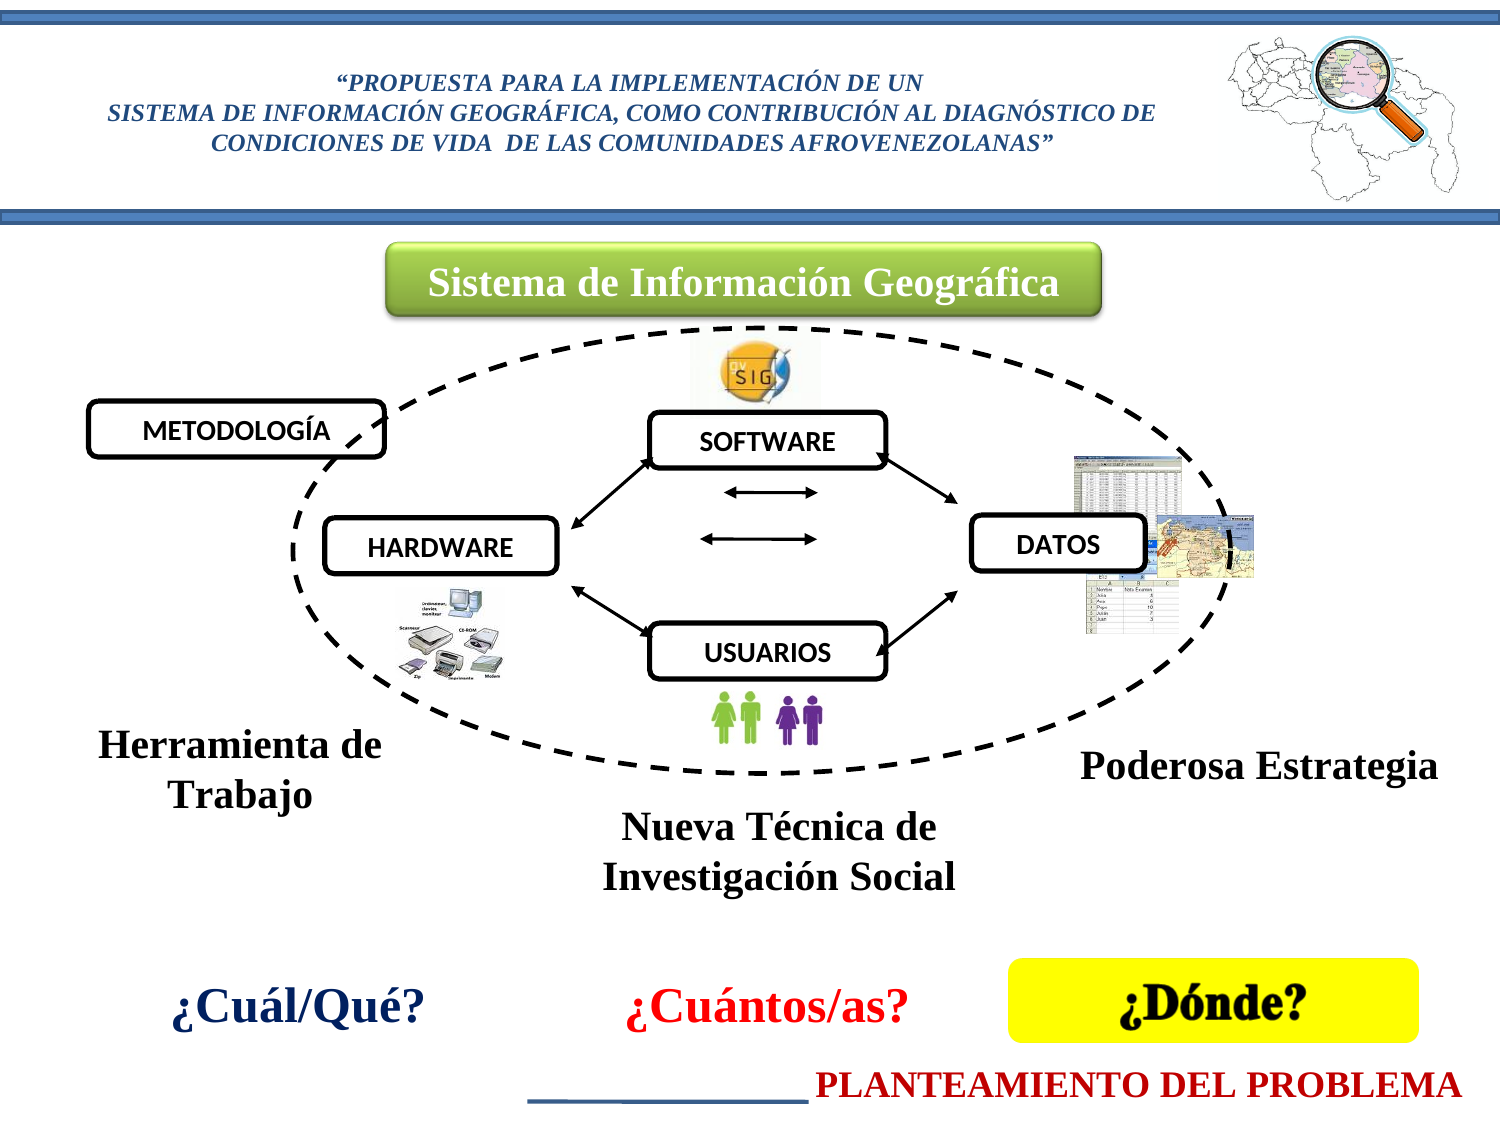

“PROPUESTA PARA LA IMPLEMENTACIÓN DE UN
SISTEMA DE INFORMACIÓN GEOGRÁFICA, COMO CONTRIBUCIÓN AL DIAGNÓSTICO DE CONDICIONES DE VIDA DE LAS COMUNIDADES AFROVENEZOLANAS”
Sistema de Información Geográfica
METODOLOGÍA
SOFTWARE
DATOS
HARDWARE
USUARIOS
Herramienta de Trabajo
Poderosa Estrategia
Nueva Técnica de Investigación Social
¿Cuál/Qué?
¿Cuántos/as?
PLANTEAMIENTO DEL PROBLEMA